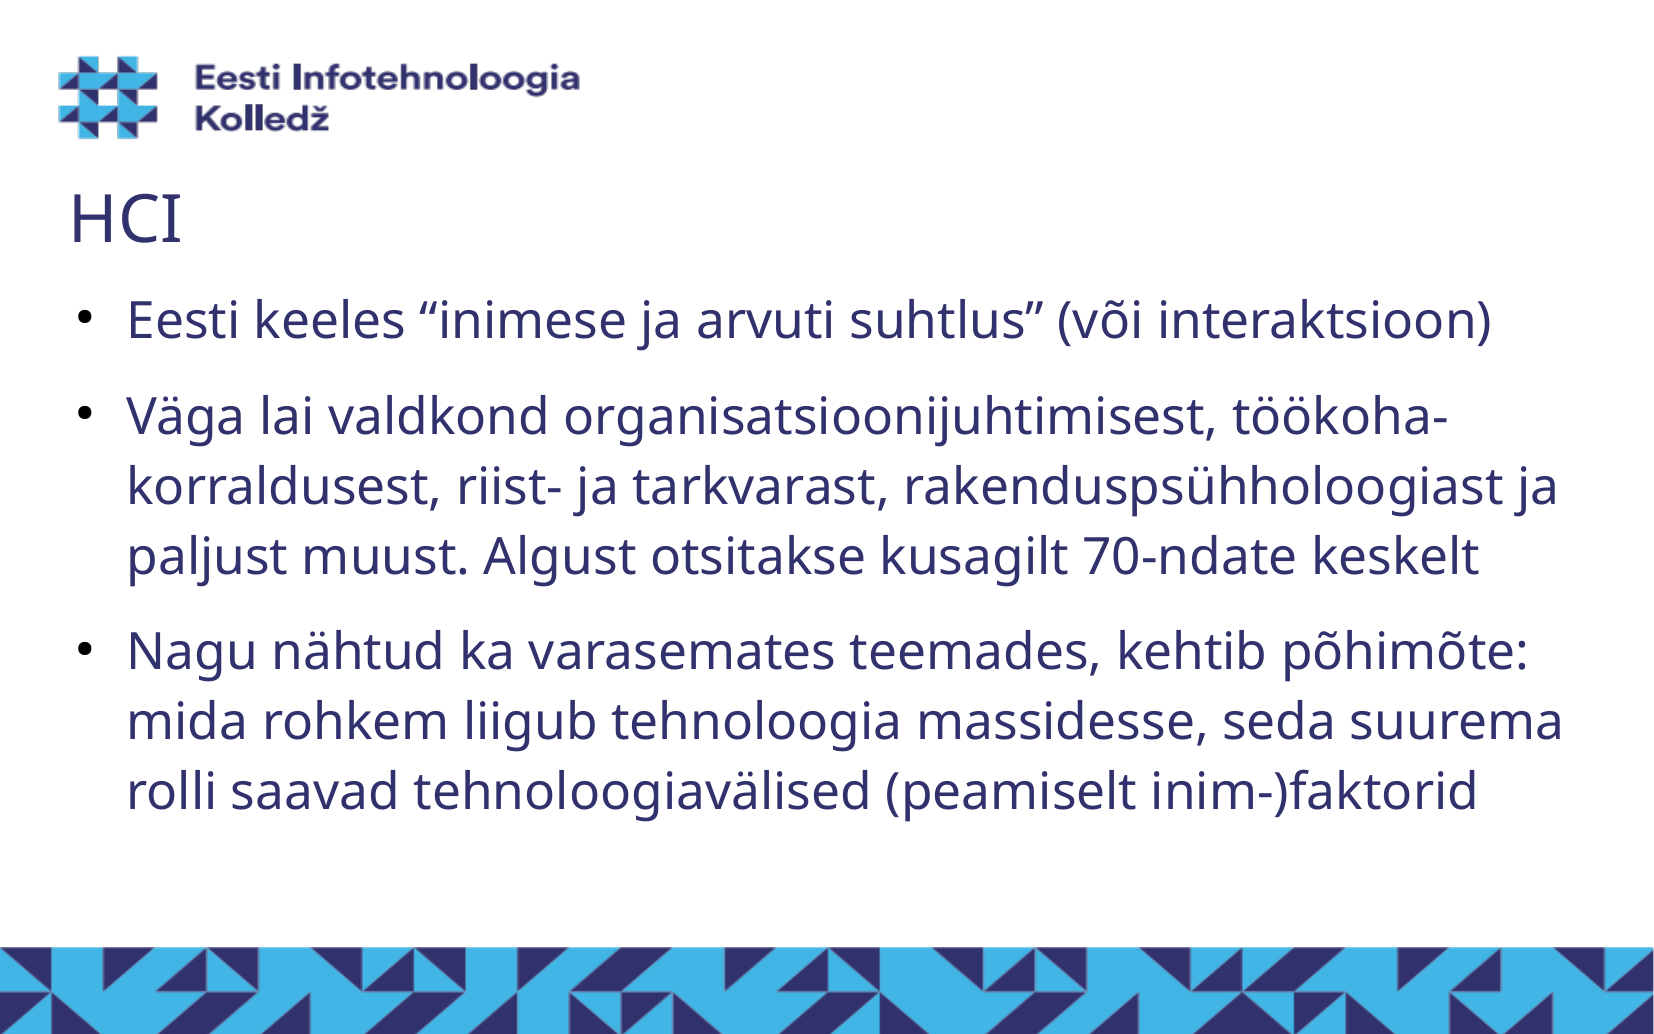

HCI
# Eesti keeles “inimese ja arvuti suhtlus” (või interaktsioon)
Väga lai valdkond organisatsioonijuhtimisest, töökoha-korraldusest, riist- ja tarkvarast, rakenduspsühholoogiast ja paljust muust. Algust otsitakse kusagilt 70-ndate keskelt
Nagu nähtud ka varasemates teemades, kehtib põhimõte: mida rohkem liigub tehnoloogia massidesse, seda suurema rolli saavad tehnoloogiavälised (peamiselt inim-)faktorid